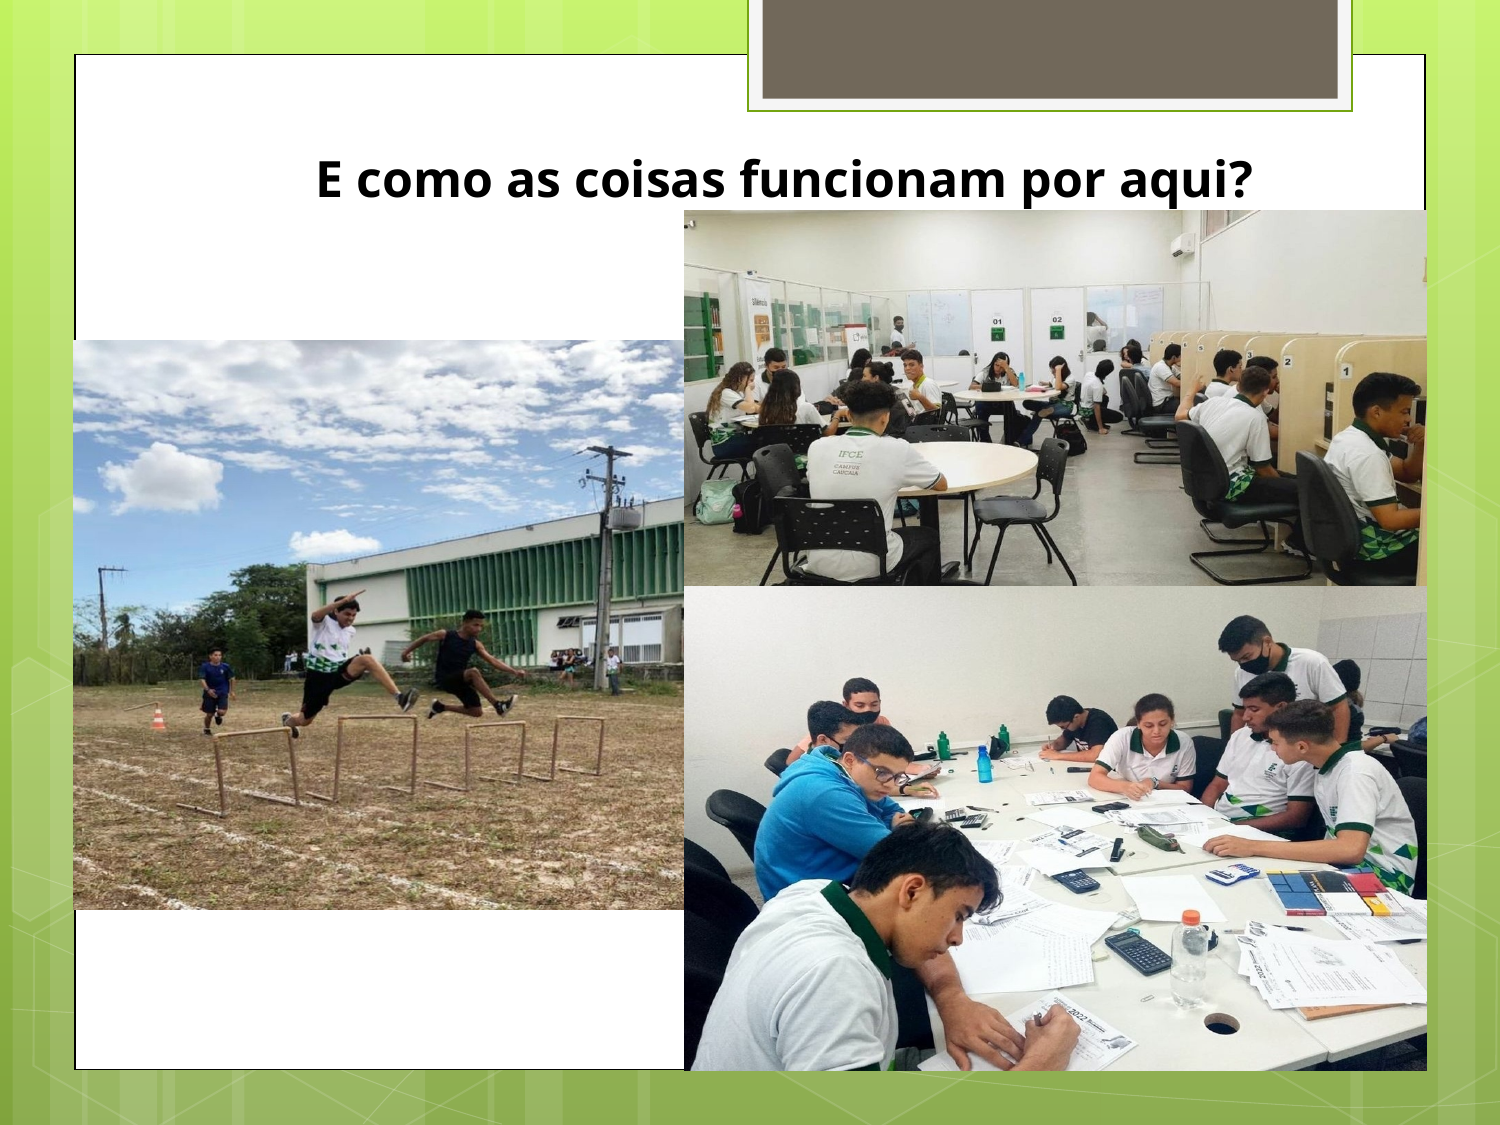

#
E como as coisas funcionam por aqui?